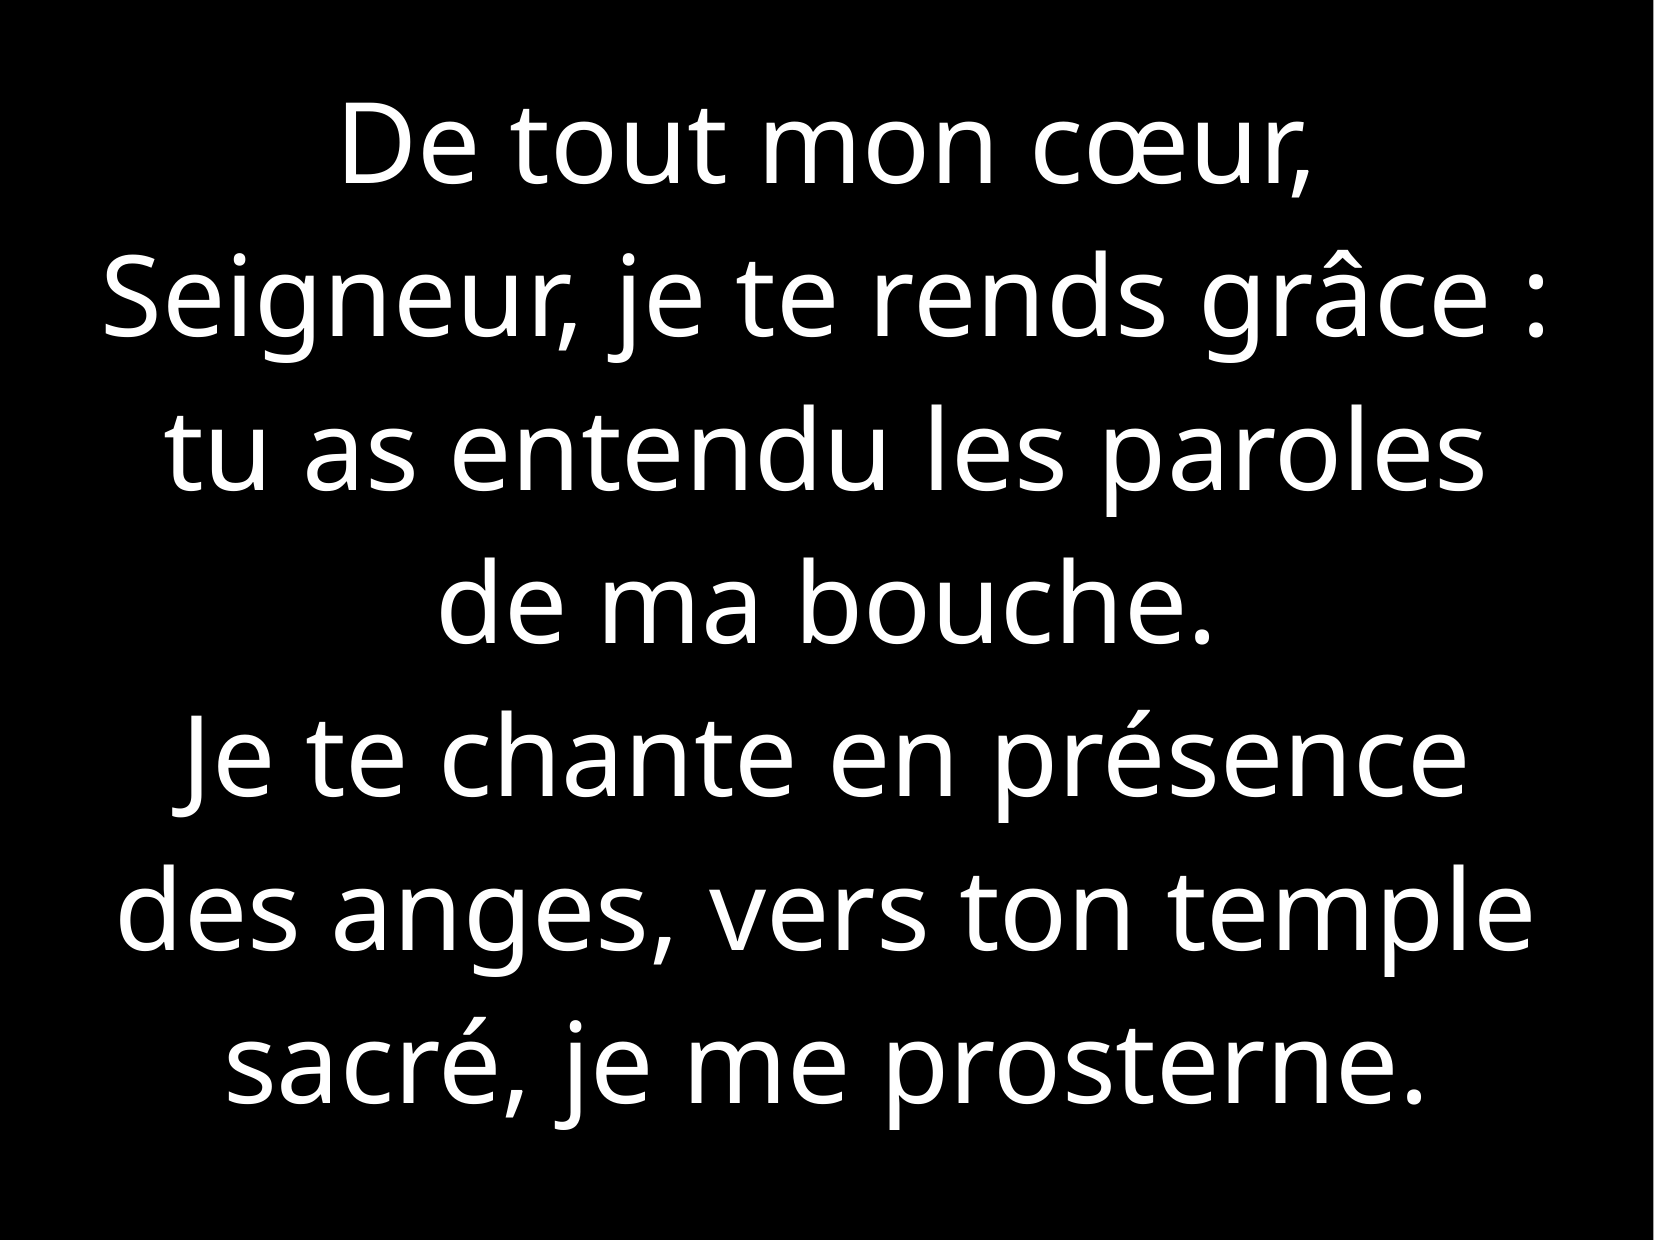

# De tout mon cœur, Seigneur, je te rends grâce : tu as entendu les paroles de ma bouche.
Je te chante en présence des anges, vers ton temple sacré, je me prosterne.